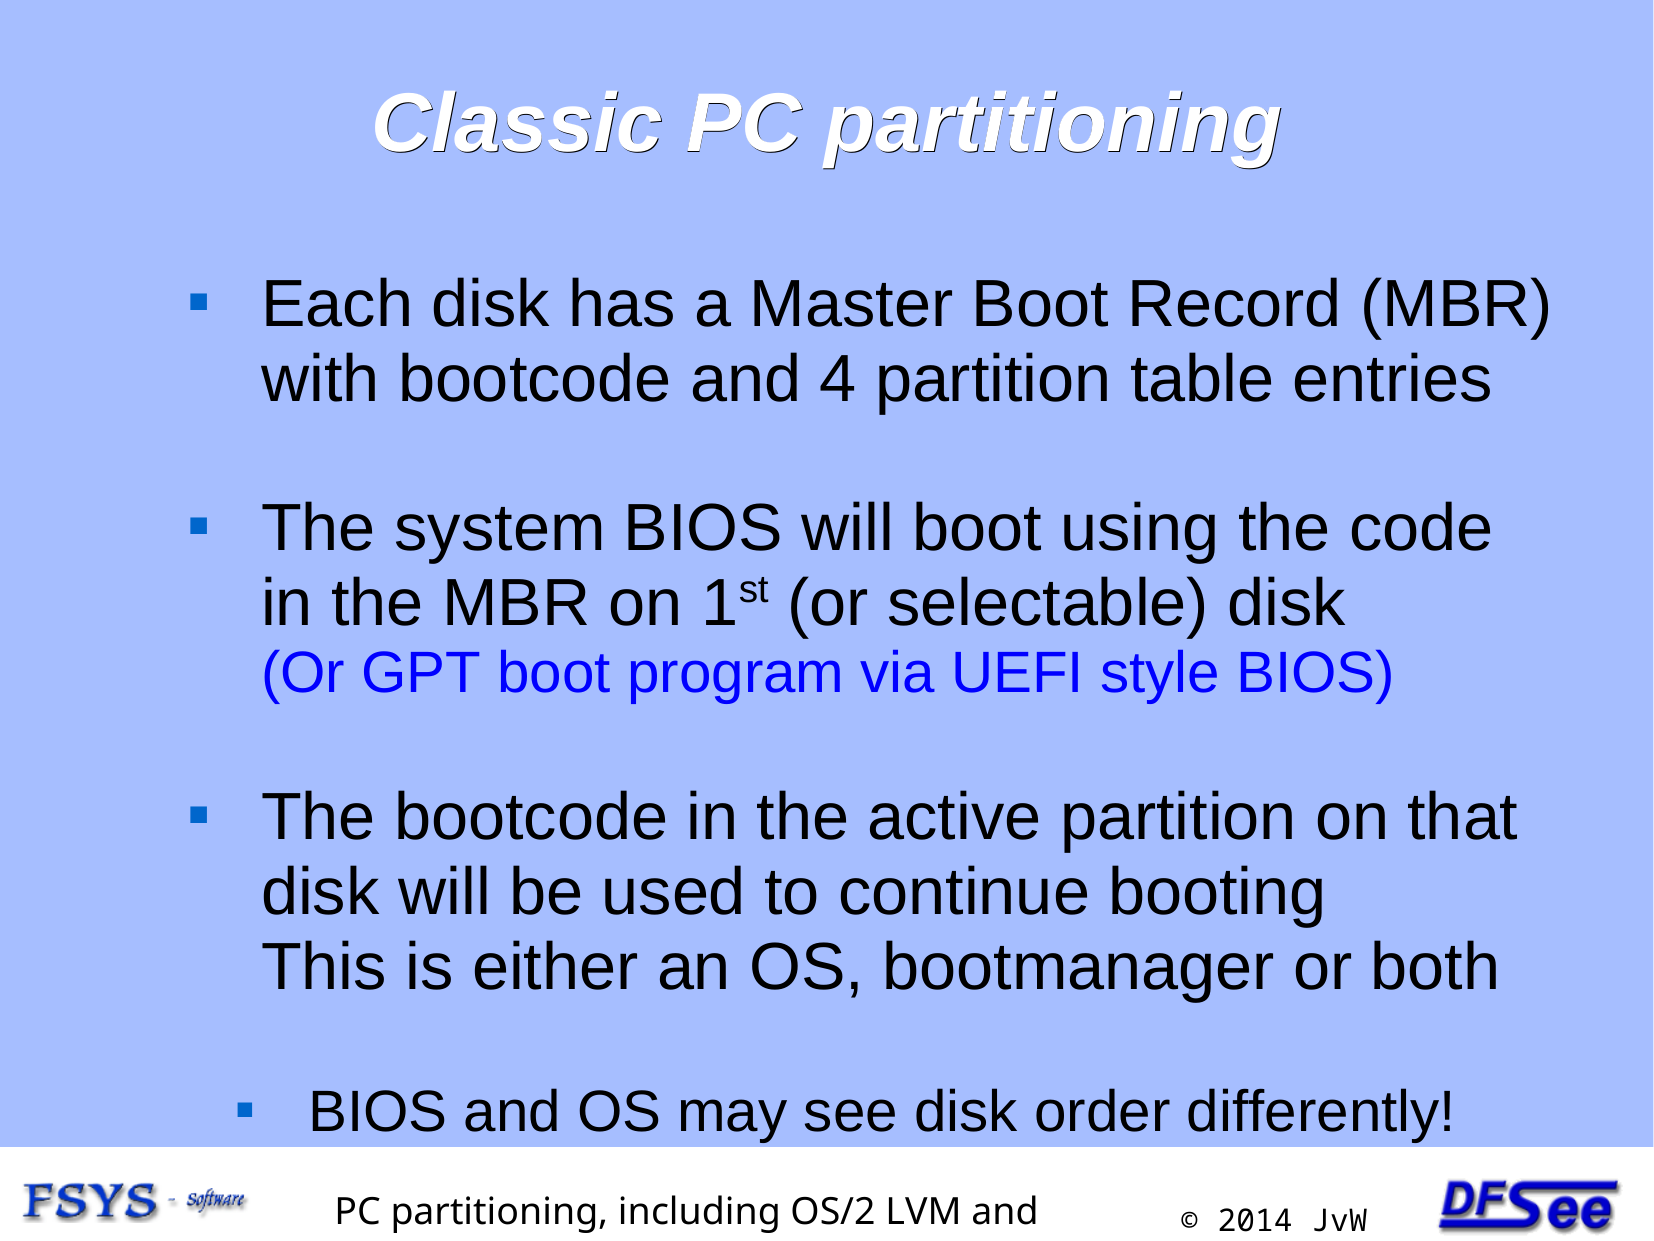

# Classic PC partitioning
Each disk has a Master Boot Record (MBR) with bootcode and 4 partition table entries
The system BIOS will boot using the code
in the MBR on 1st (or selectable) disk
(Or GPT boot program via UEFI style BIOS)
The bootcode in the active partition on that disk will be used to continue booting
This is either an OS, bootmanager or both
BIOS and OS may see disk order differently!